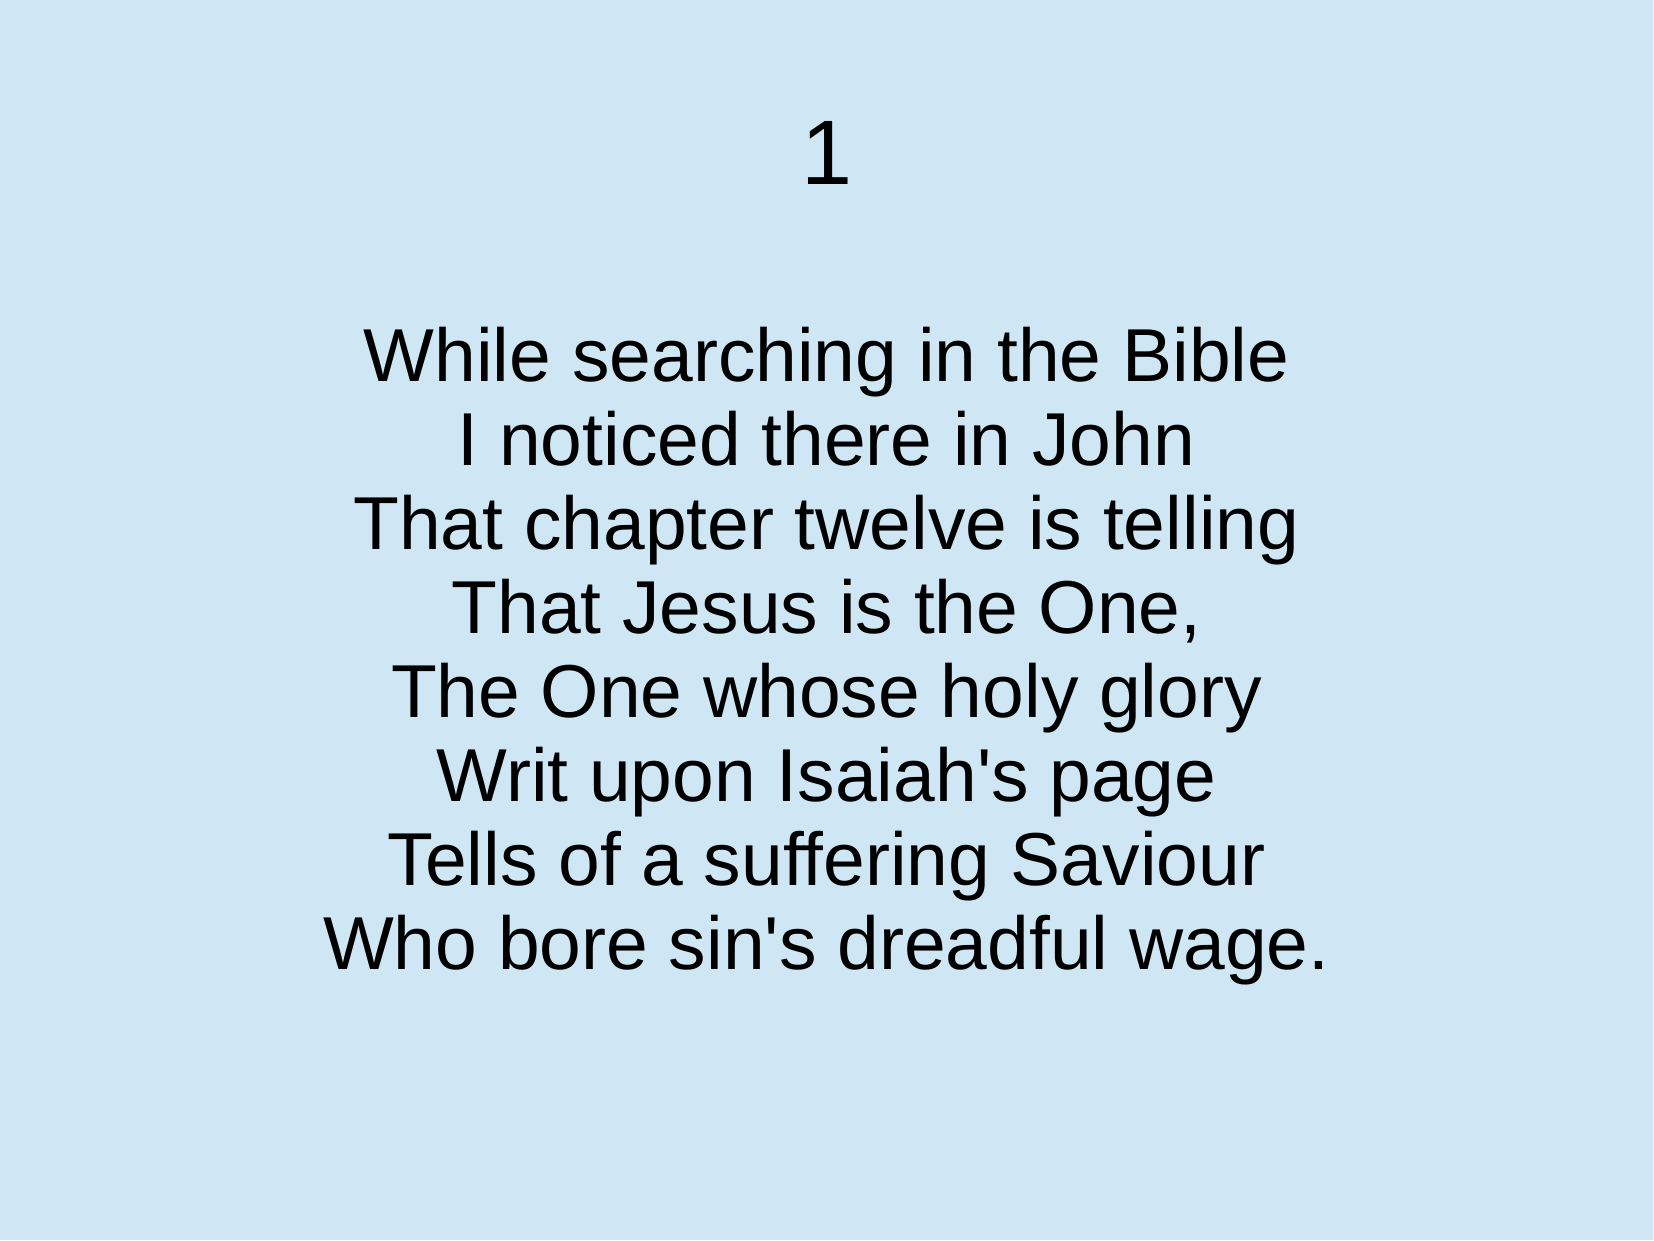

# 1
While searching in the Bible
I noticed there in John
That chapter twelve is telling
That Jesus is the One,
The One whose holy glory
Writ upon Isaiah's page
Tells of a suffering Saviour
Who bore sin's dreadful wage.